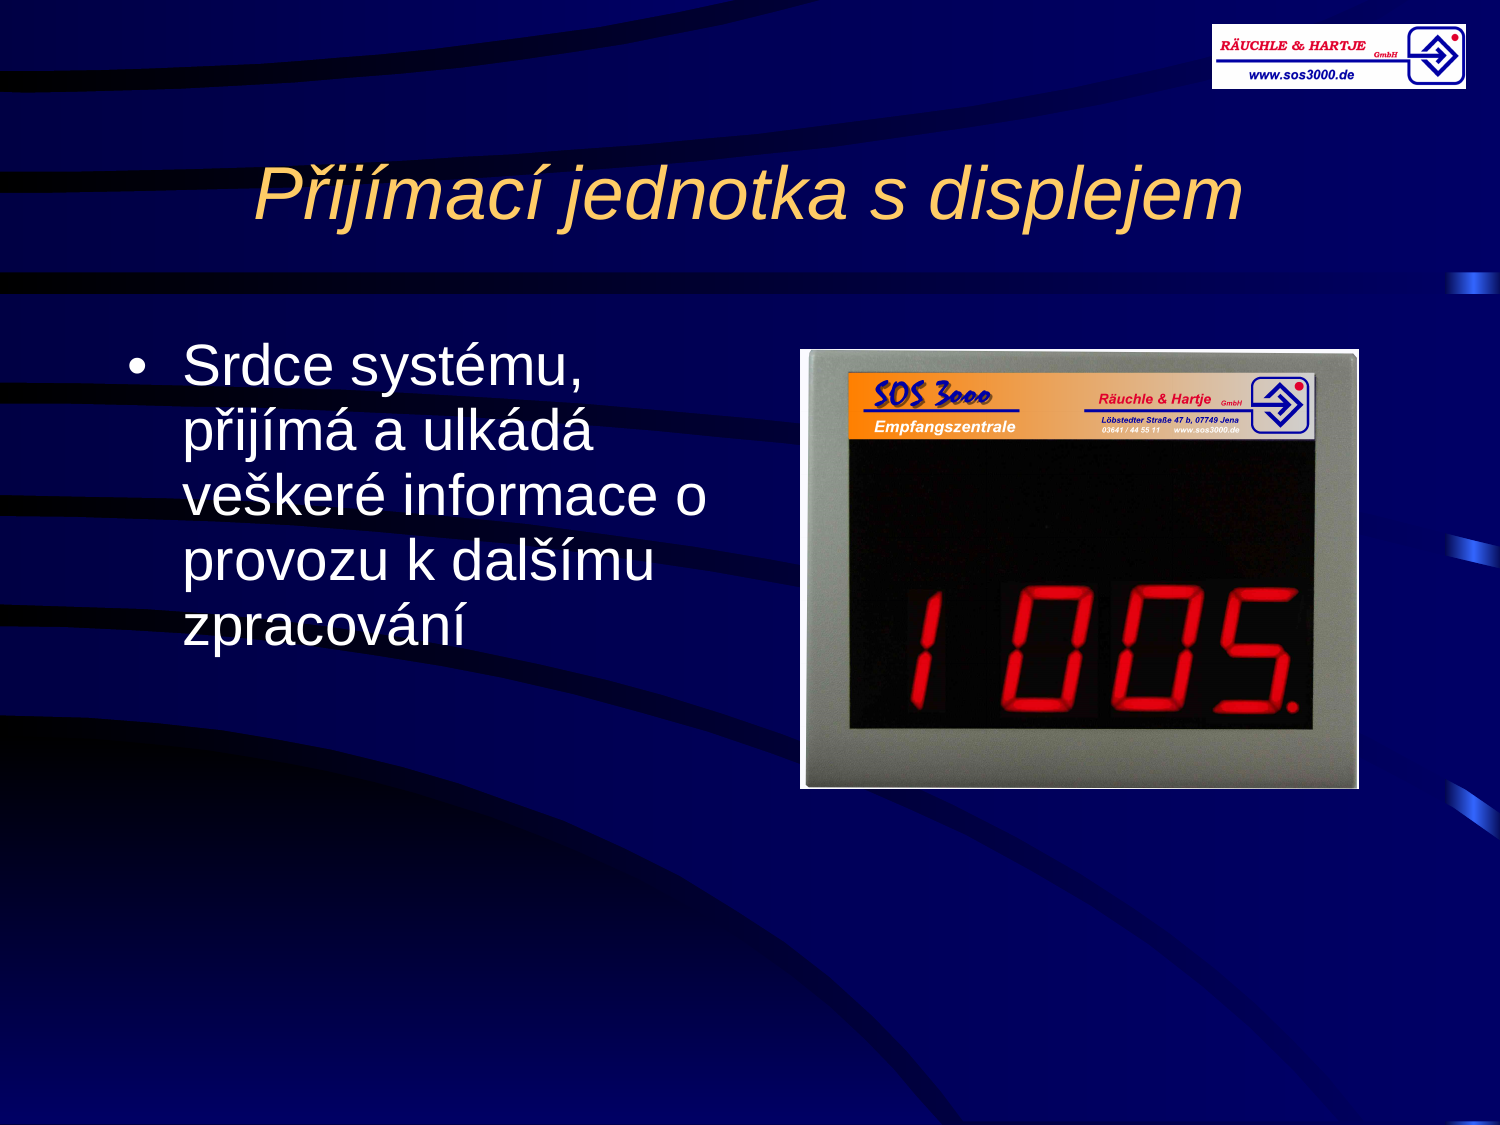

# Přijímací jednotka s displejem
Srdce systému, přijímá a ulkádá veškeré informace o provozu k dalšímu zpracování